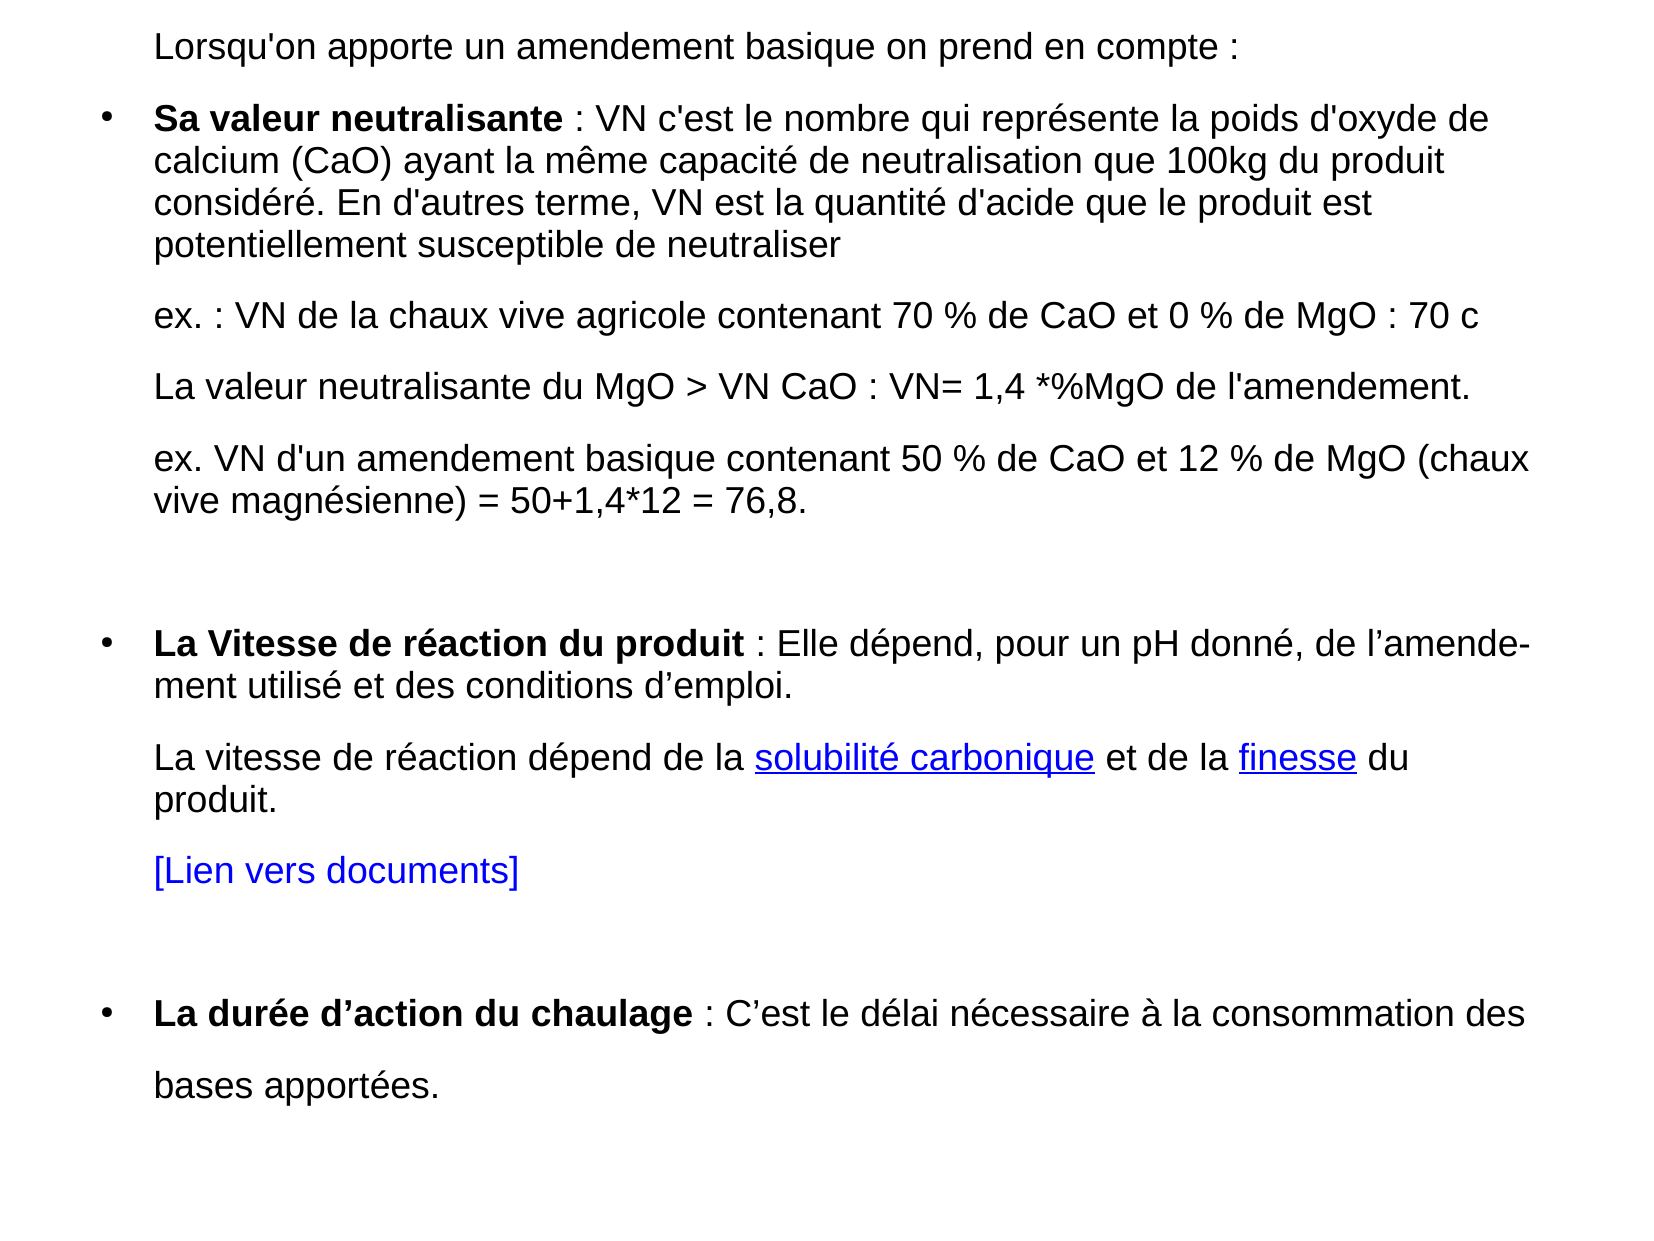

# Lorsqu'on apporte un amendement basique on prend en compte :
Sa valeur neutralisante : VN c'est le nombre qui représente la poids d'oxyde de calcium (CaO) ayant la même capacité de neutralisation que 100kg du produit considéré. En d'autres terme, VN est la quantité d'acide que le produit est potentiellement susceptible de neutraliser
ex. : VN de la chaux vive agricole contenant 70 % de CaO et 0 % de MgO : 70 c
La valeur neutralisante du MgO > VN CaO : VN= 1,4 *%MgO de l'amendement.
ex. VN d'un amendement basique contenant 50 % de CaO et 12 % de MgO (chaux vive magnésienne) = 50+1,4*12 = 76,8.
La Vitesse de réaction du produit : Elle dépend, pour un pH donné, de l’amende-ment utilisé et des conditions d’emploi.
La vitesse de réaction dépend de la solubilité carbonique et de la finesse du produit.
[Lien vers documents]
La durée d’action du chaulage : C’est le délai nécessaire à la consommation des
bases apportées.